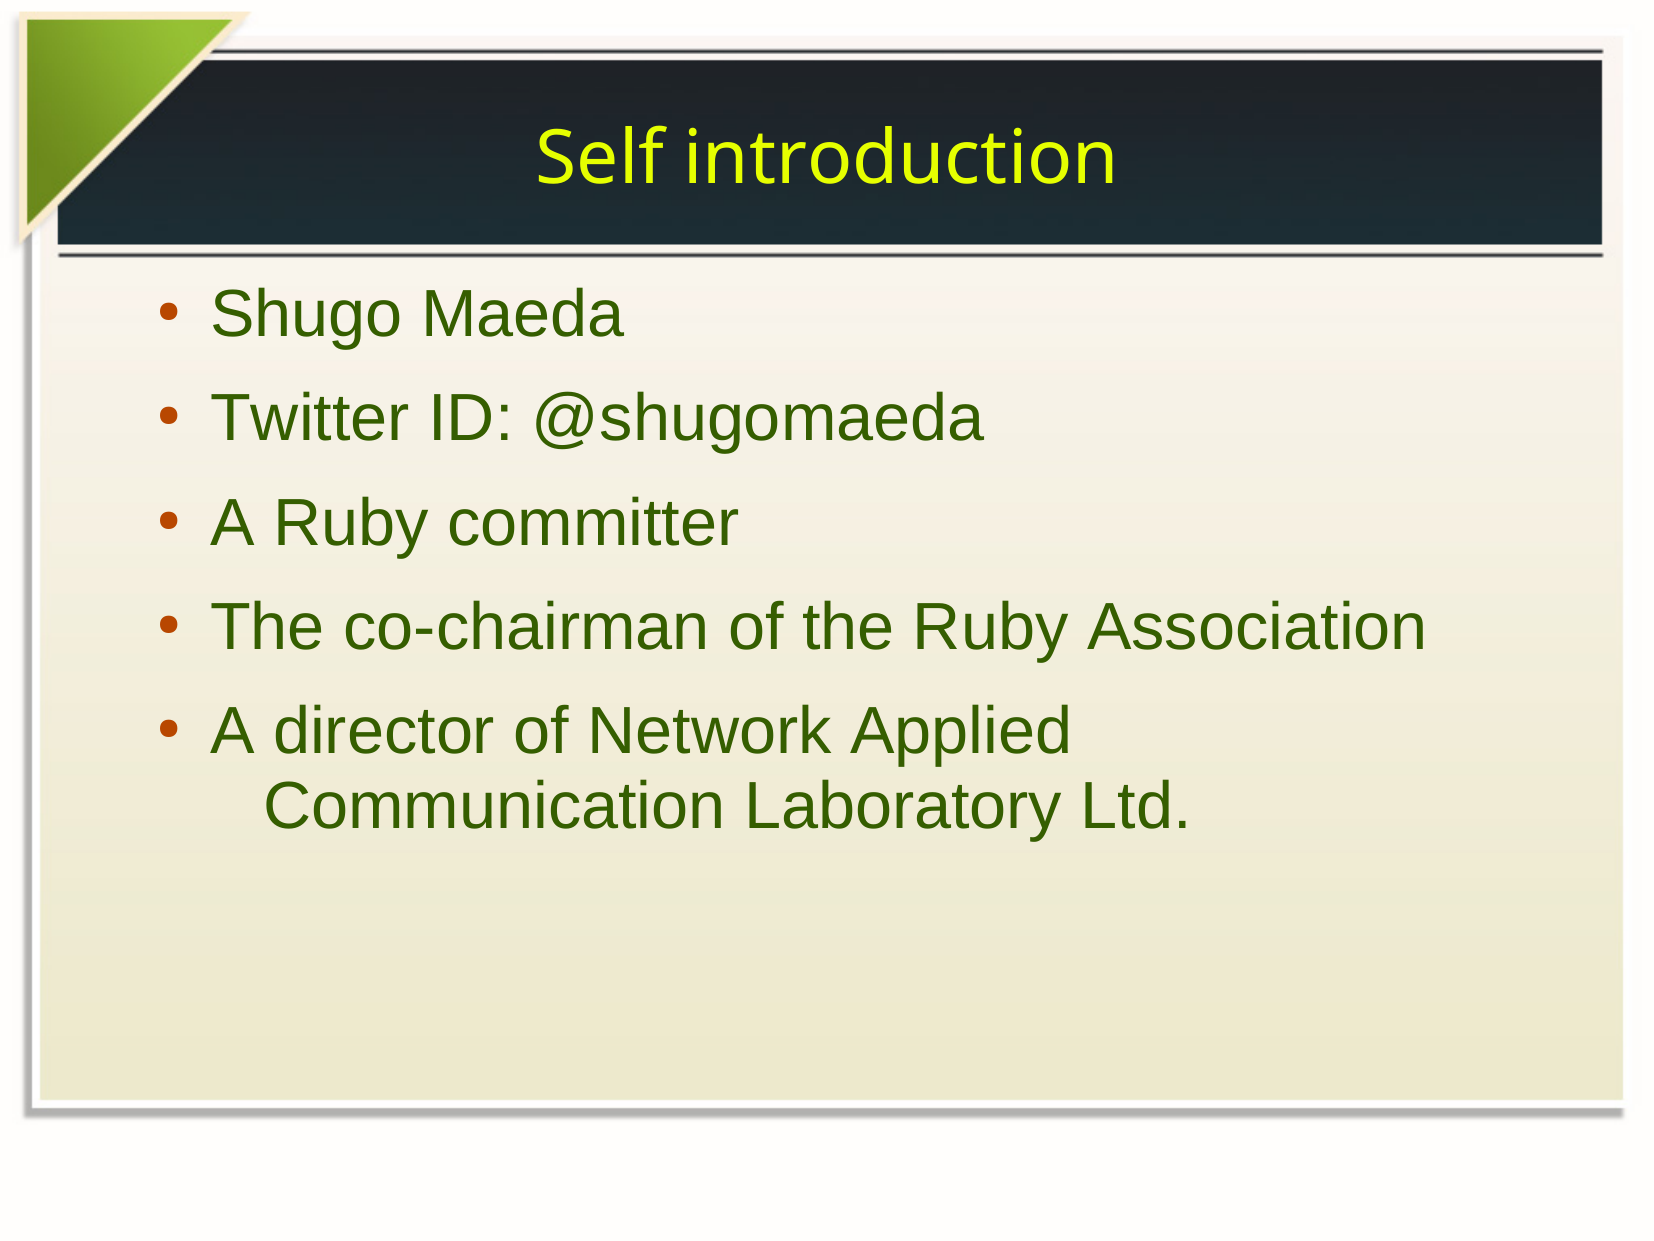

# Self introduction
Shugo Maeda
Twitter ID: @shugomaeda
A Ruby committer
The co-chairman of the Ruby Association
A director of Network Applied Communication Laboratory Ltd.